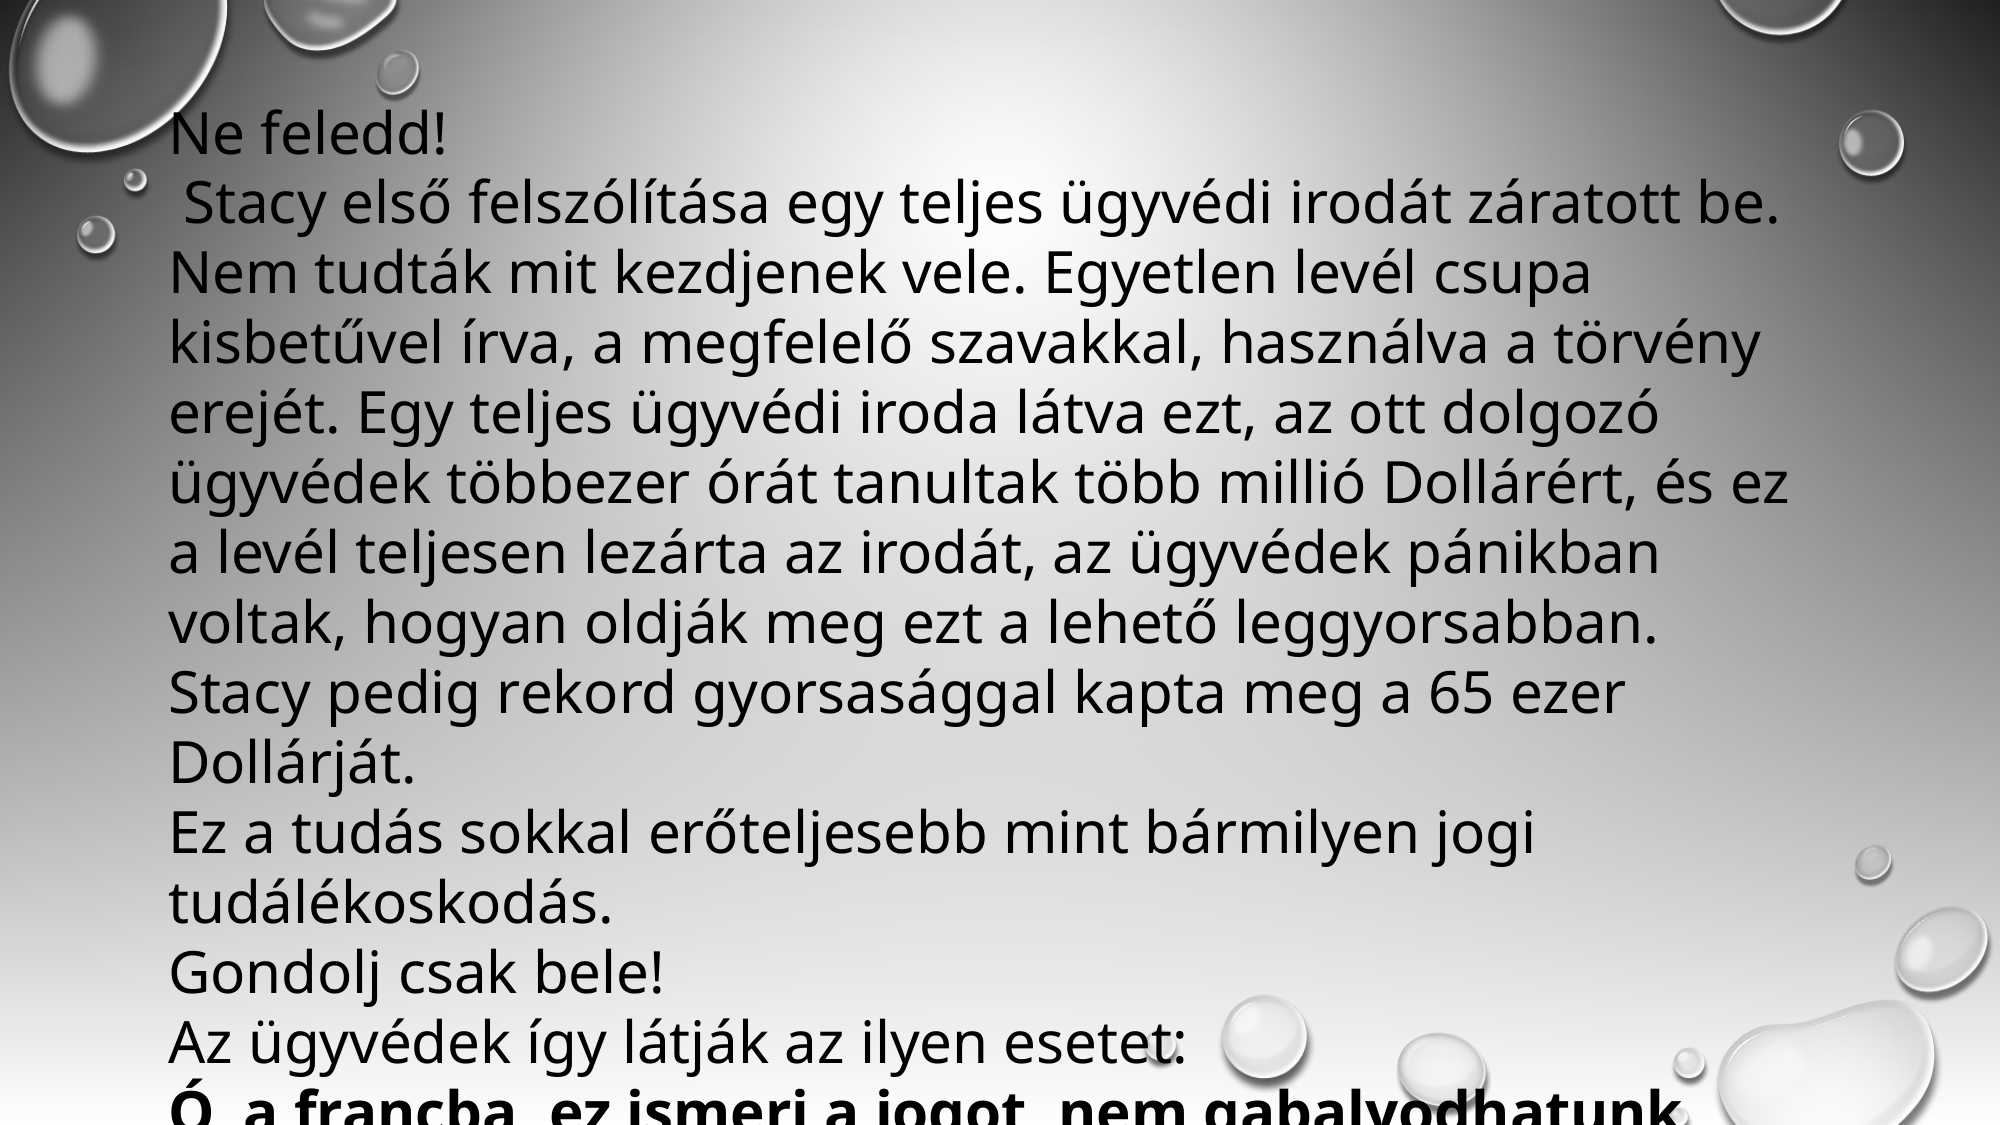

Ne feledd!
 Stacy első felszólítása egy teljes ügyvédi irodát záratott be. Nem tudták mit kezdjenek vele. Egyetlen levél csupa kisbetűvel írva, a megfelelő szavakkal, használva a törvény erejét. Egy teljes ügyvédi iroda látva ezt, az ott dolgozó ügyvédek többezer órát tanultak több millió Dollárért, és ez a levél teljesen lezárta az irodát, az ügyvédek pánikban voltak, hogyan oldják meg ezt a lehető leggyorsabban. Stacy pedig rekord gyorsasággal kapta meg a 65 ezer Dollárját.
Ez a tudás sokkal erőteljesebb mint bármilyen jogi tudálékoskodás.
Gondolj csak bele!
Az ügyvédek így látják az ilyen esetet:
Ó, a francba, ez ismeri a jogot, nem gabalyodhatunk össze olyanokkal, akik ismerik a jogot, mert veszíteni fogunk.